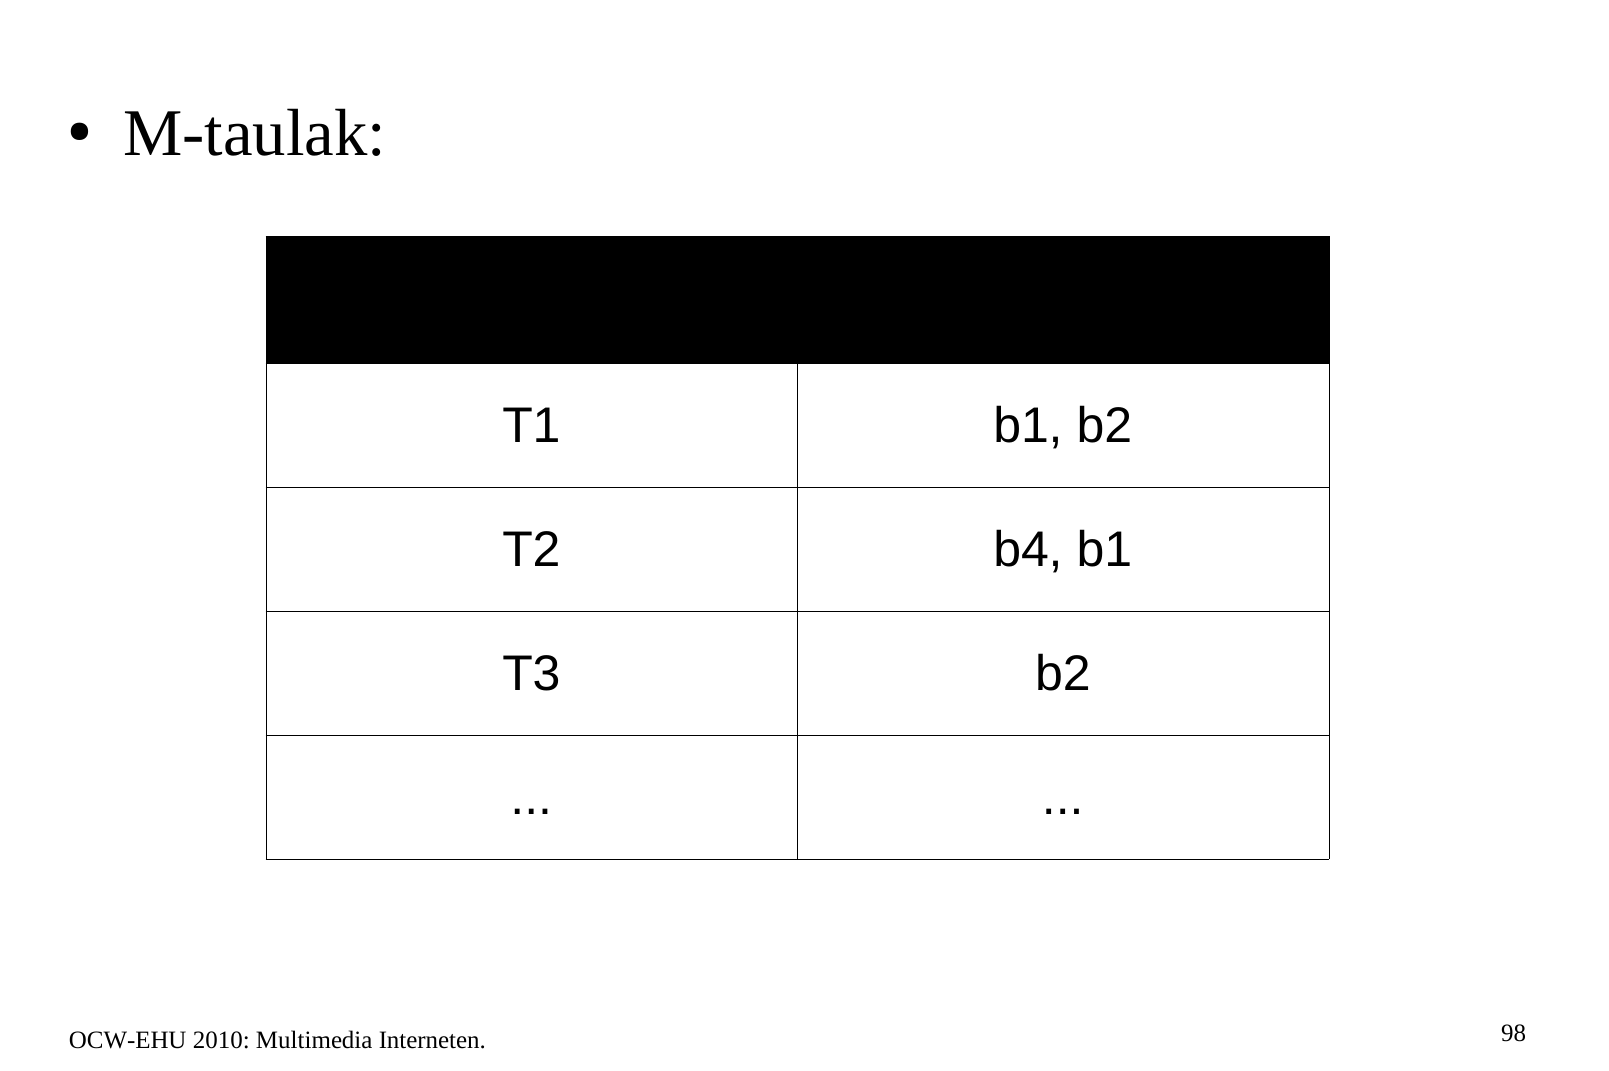

# M-taulak:
| Taldea | Hurrengo bideratzailea |
| --- | --- |
| T1 | b1, b2 |
| T2 | b4, b1 |
| T3 | b2 |
| ... | ... |
98